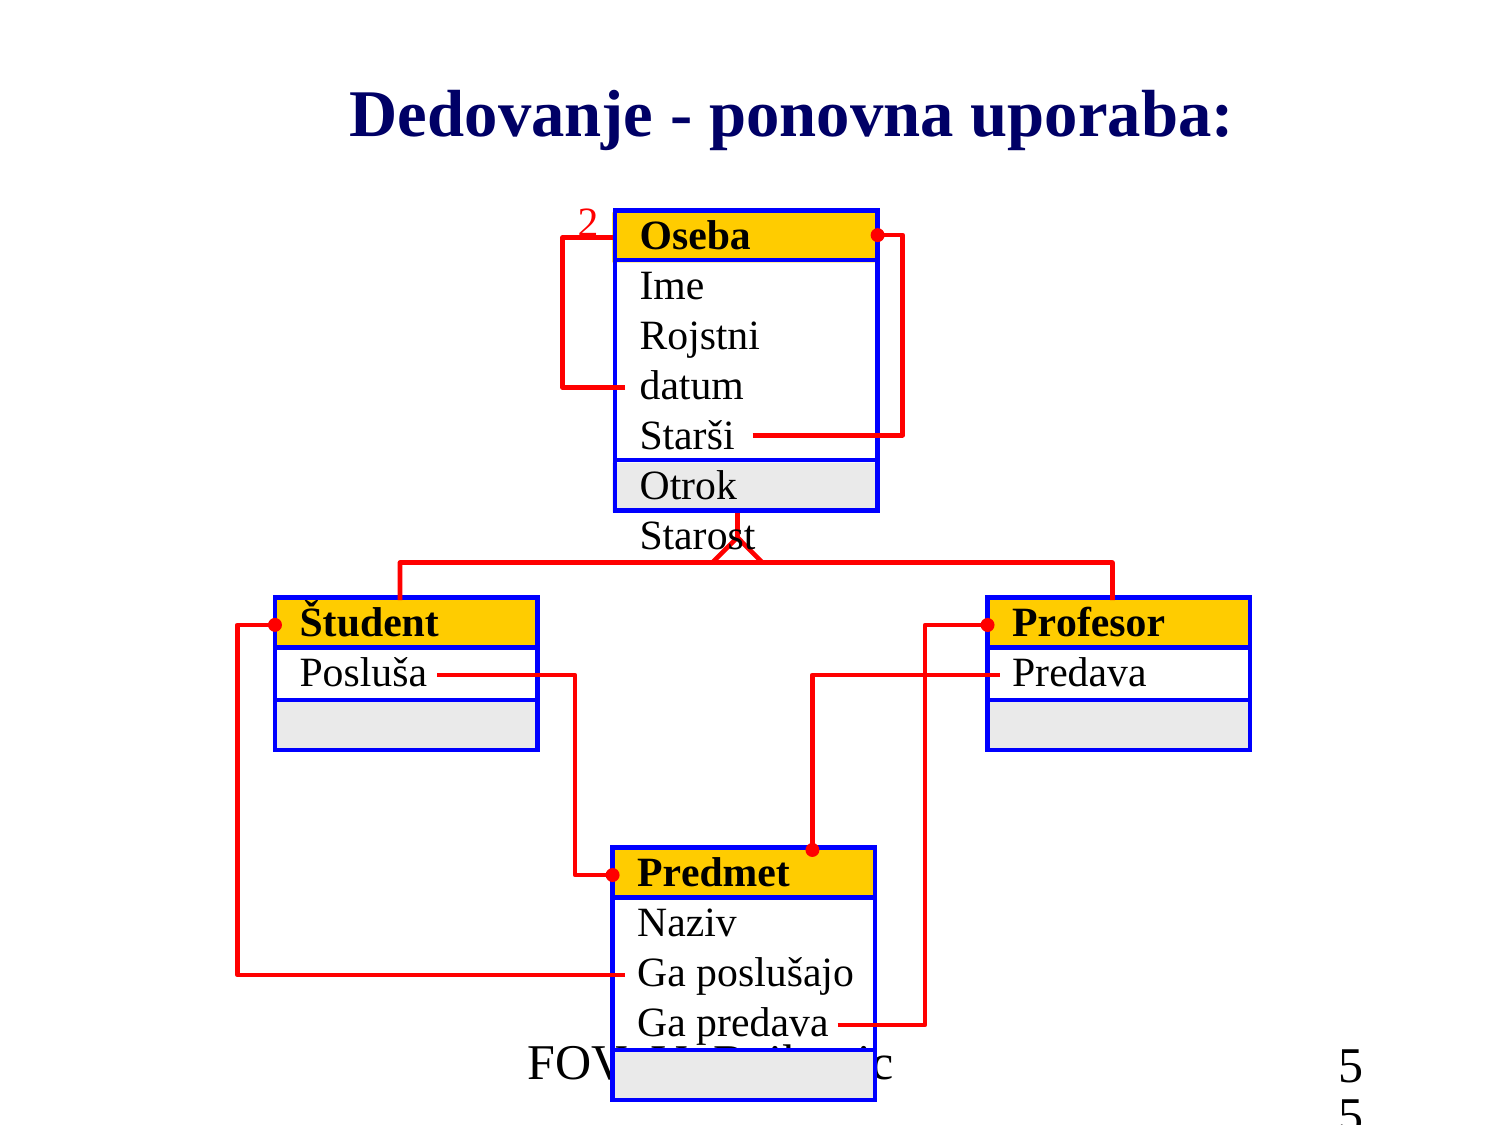

Dedovanje - ponovna uporaba:
2
Oseba
Ime
Rojstni datum
Starši
Otrok
Starost
Študent
Posluša
Profesor
Predava
Predmet
Naziv
Ga poslušajo
Ga predava
FOV, V. Rajkovic
55